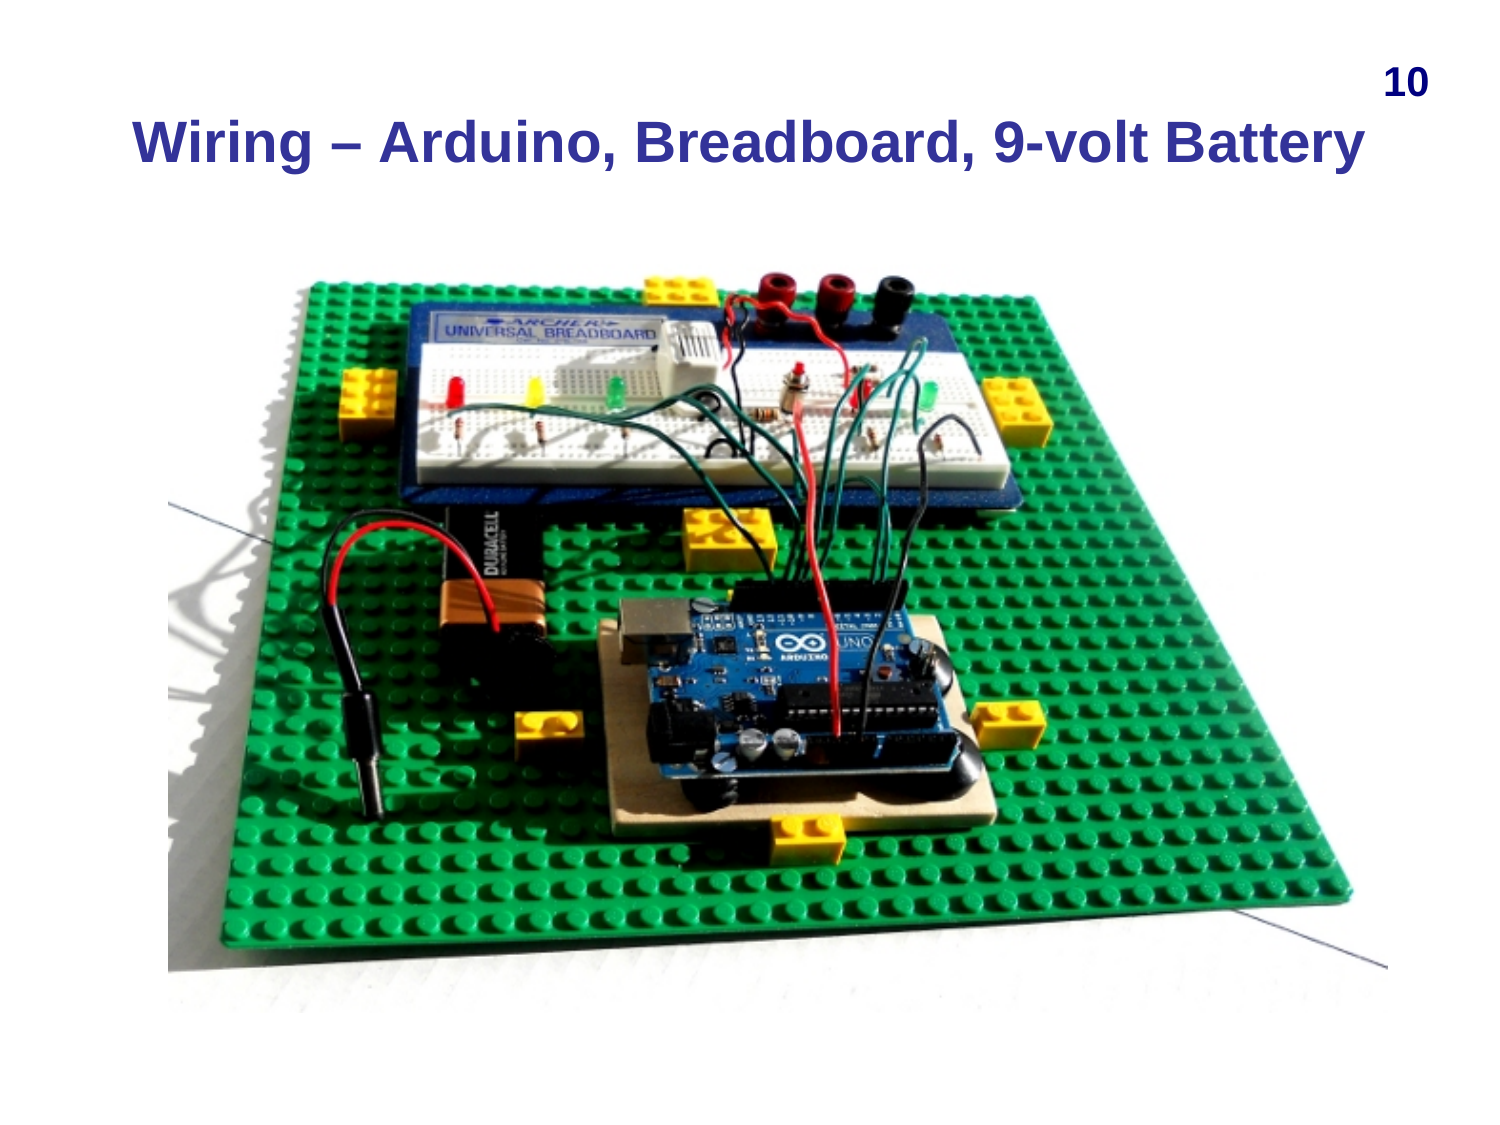

10
# Wiring – Arduino, Breadboard, 9-volt Battery